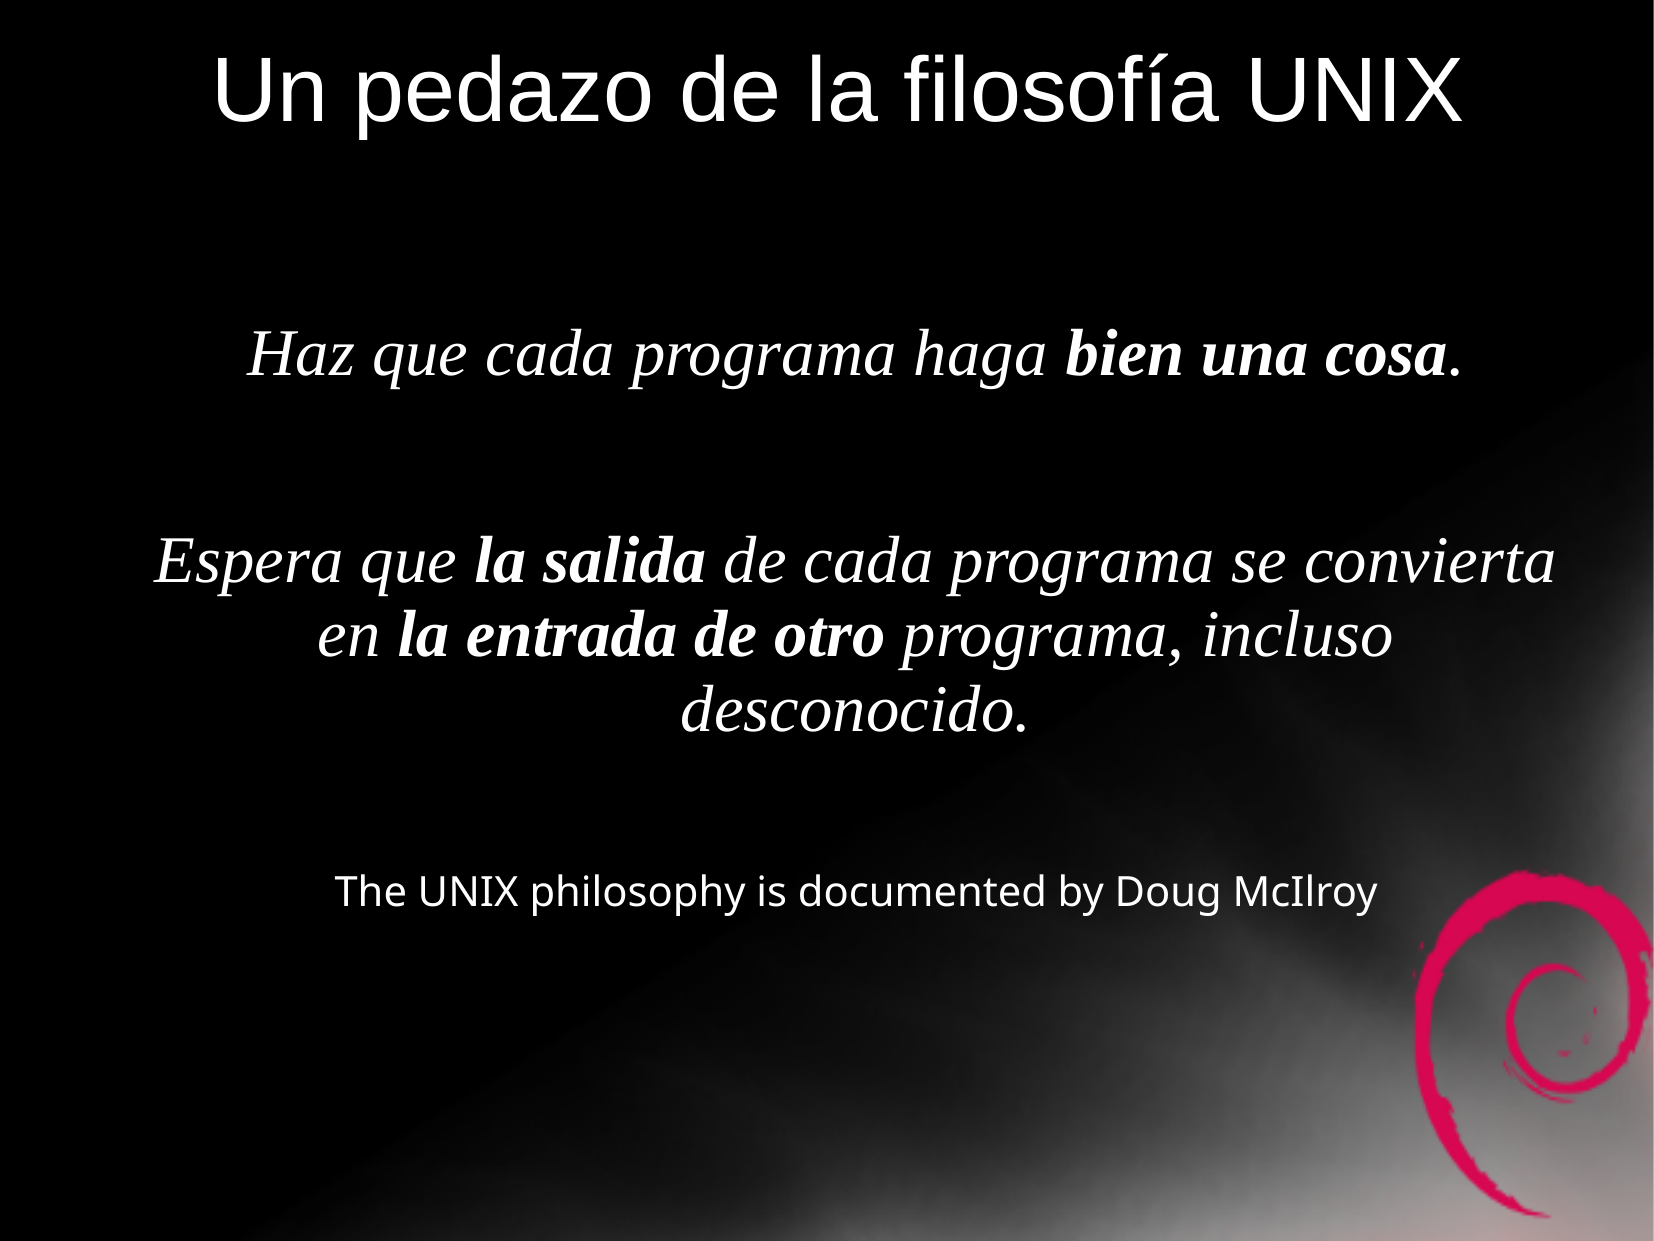

# Un pedazo de la filosofía UNIX
Haz que cada programa haga bien una cosa.
Espera que la salida de cada programa se convierta en la entrada de otro programa, incluso desconocido.
The UNIX philosophy is documented by Doug McIlroy